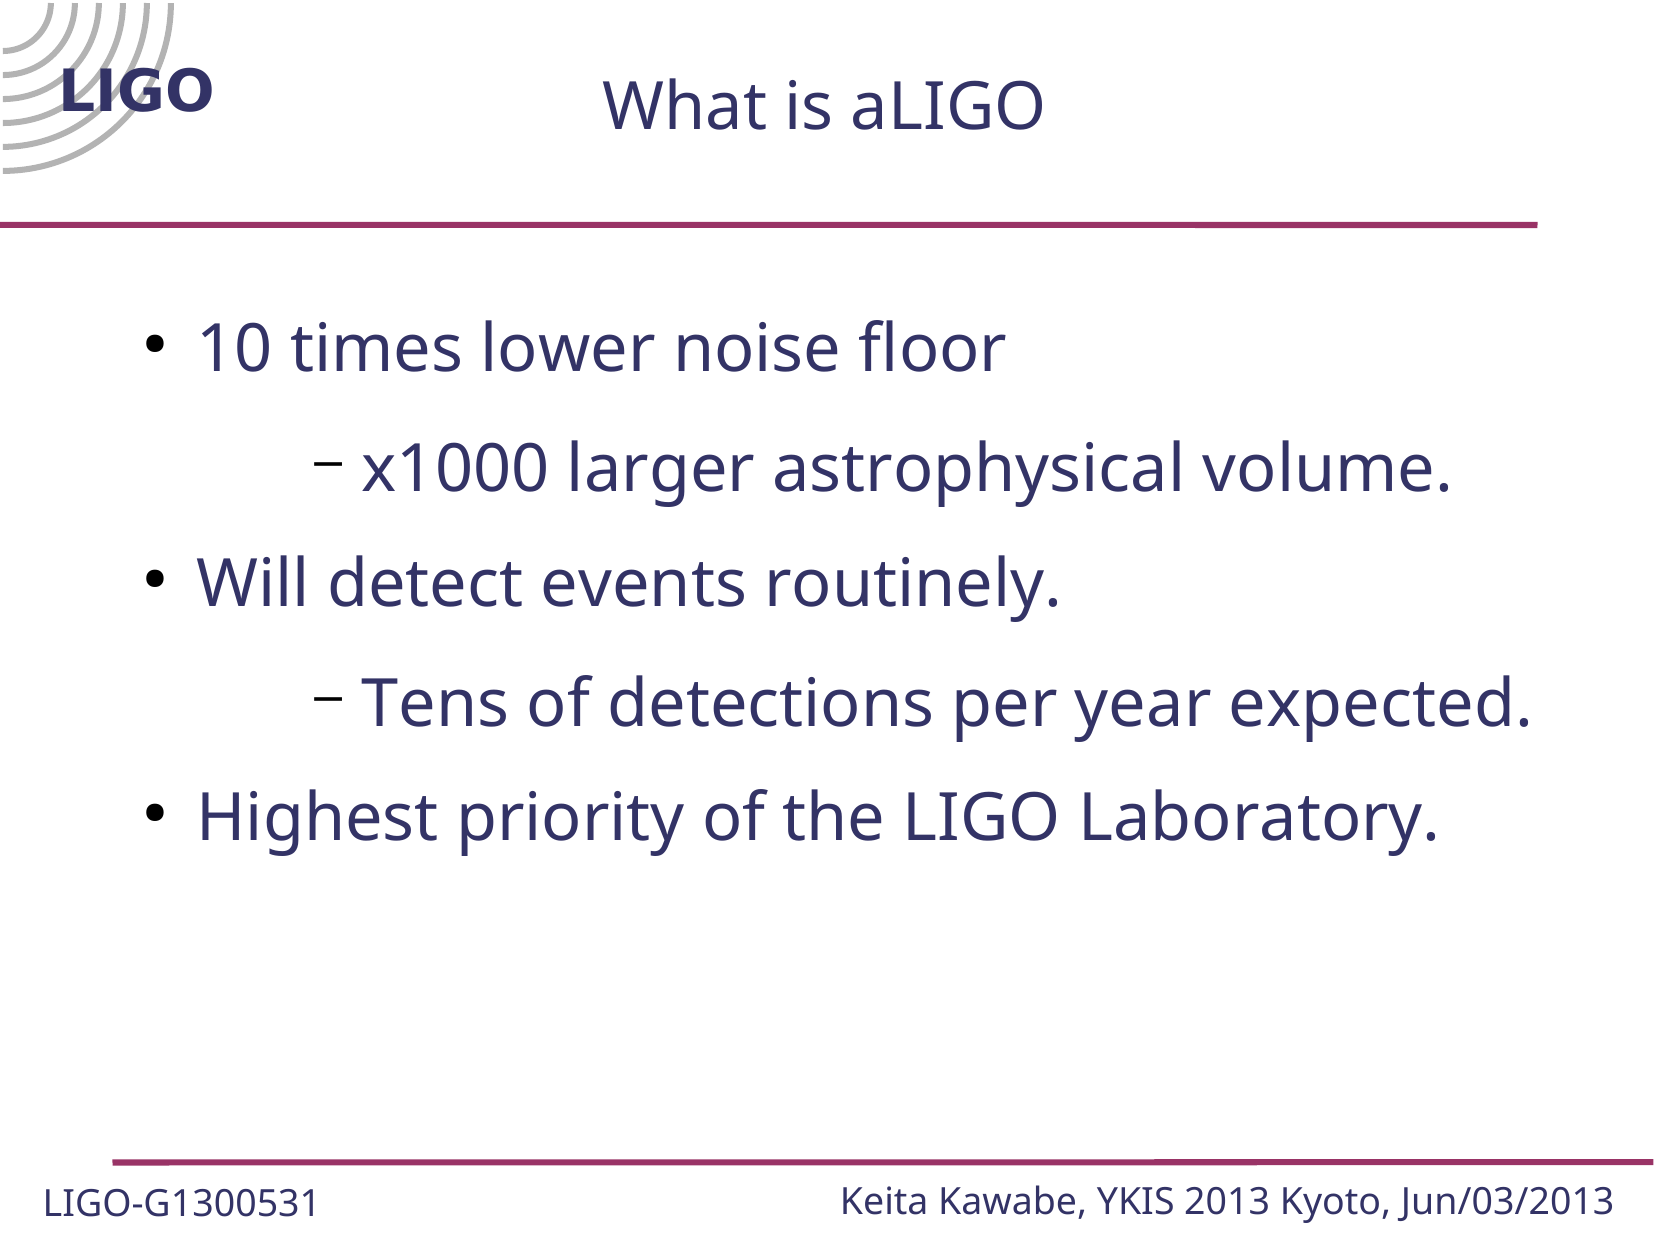

# What is aLIGO
10 times lower noise floor
x1000 larger astrophysical volume.
Will detect events routinely.
Tens of detections per year expected.
Highest priority of the LIGO Laboratory.